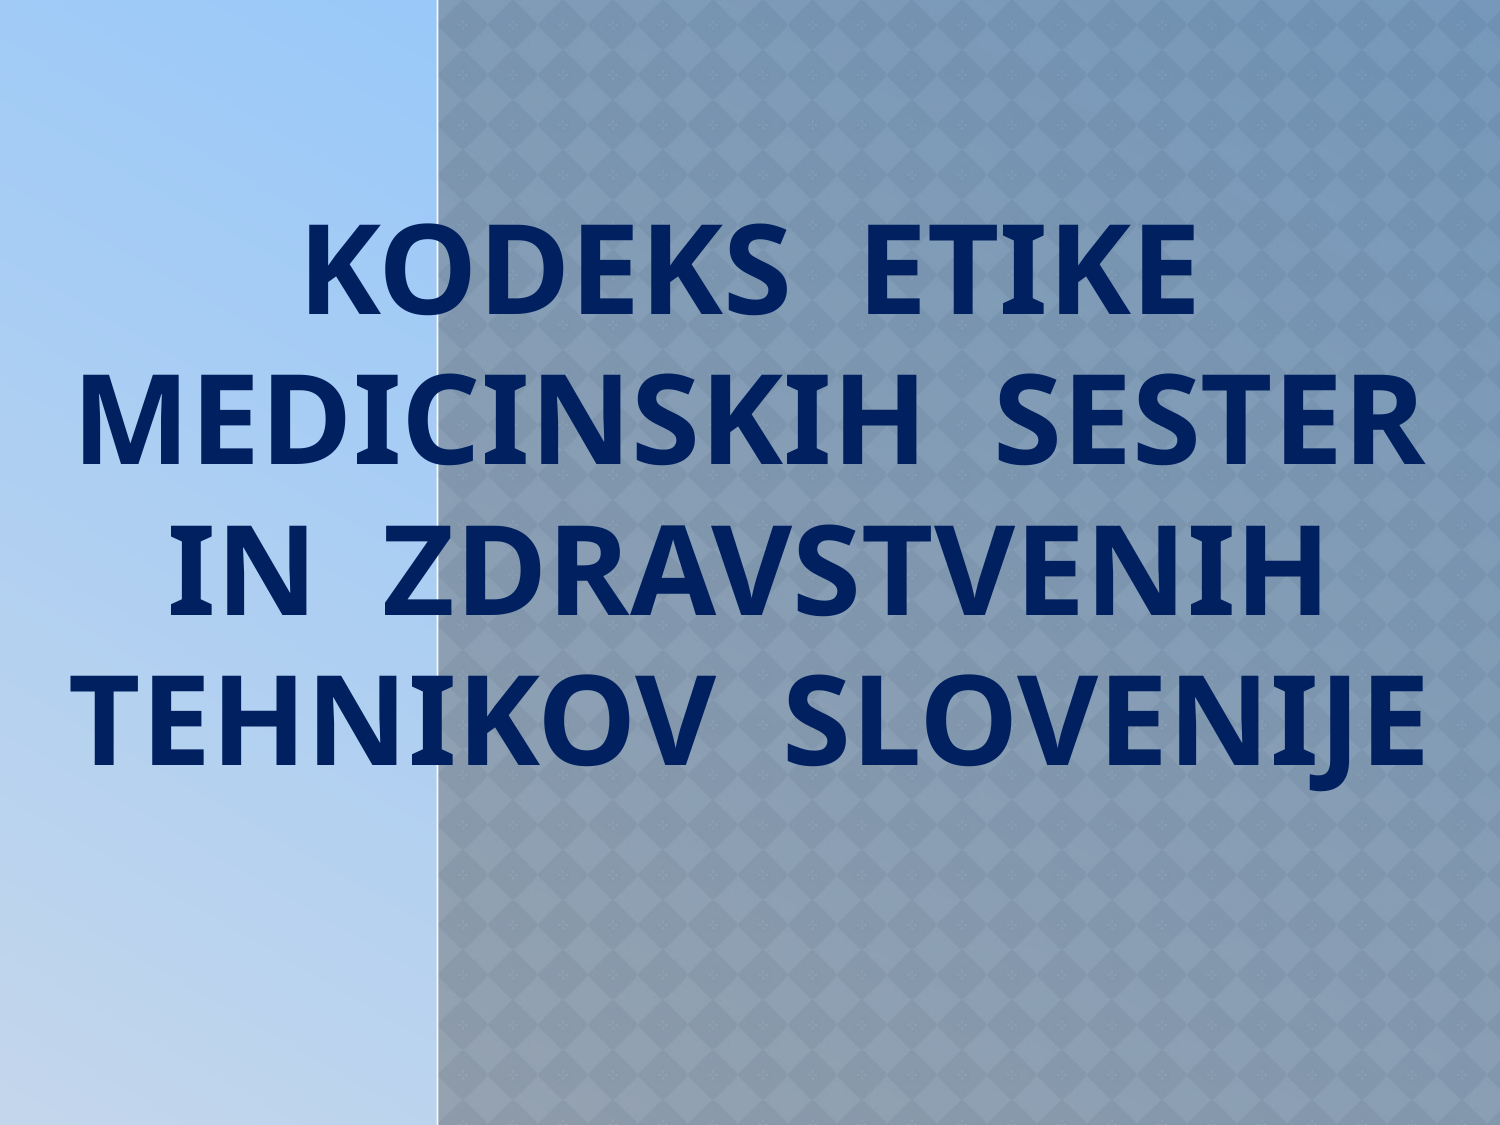

# KODEKS ETIKE MEDICINSKIH SESTER IN ZDRAVSTVENIH TEHNIKOV SLOVENIJE